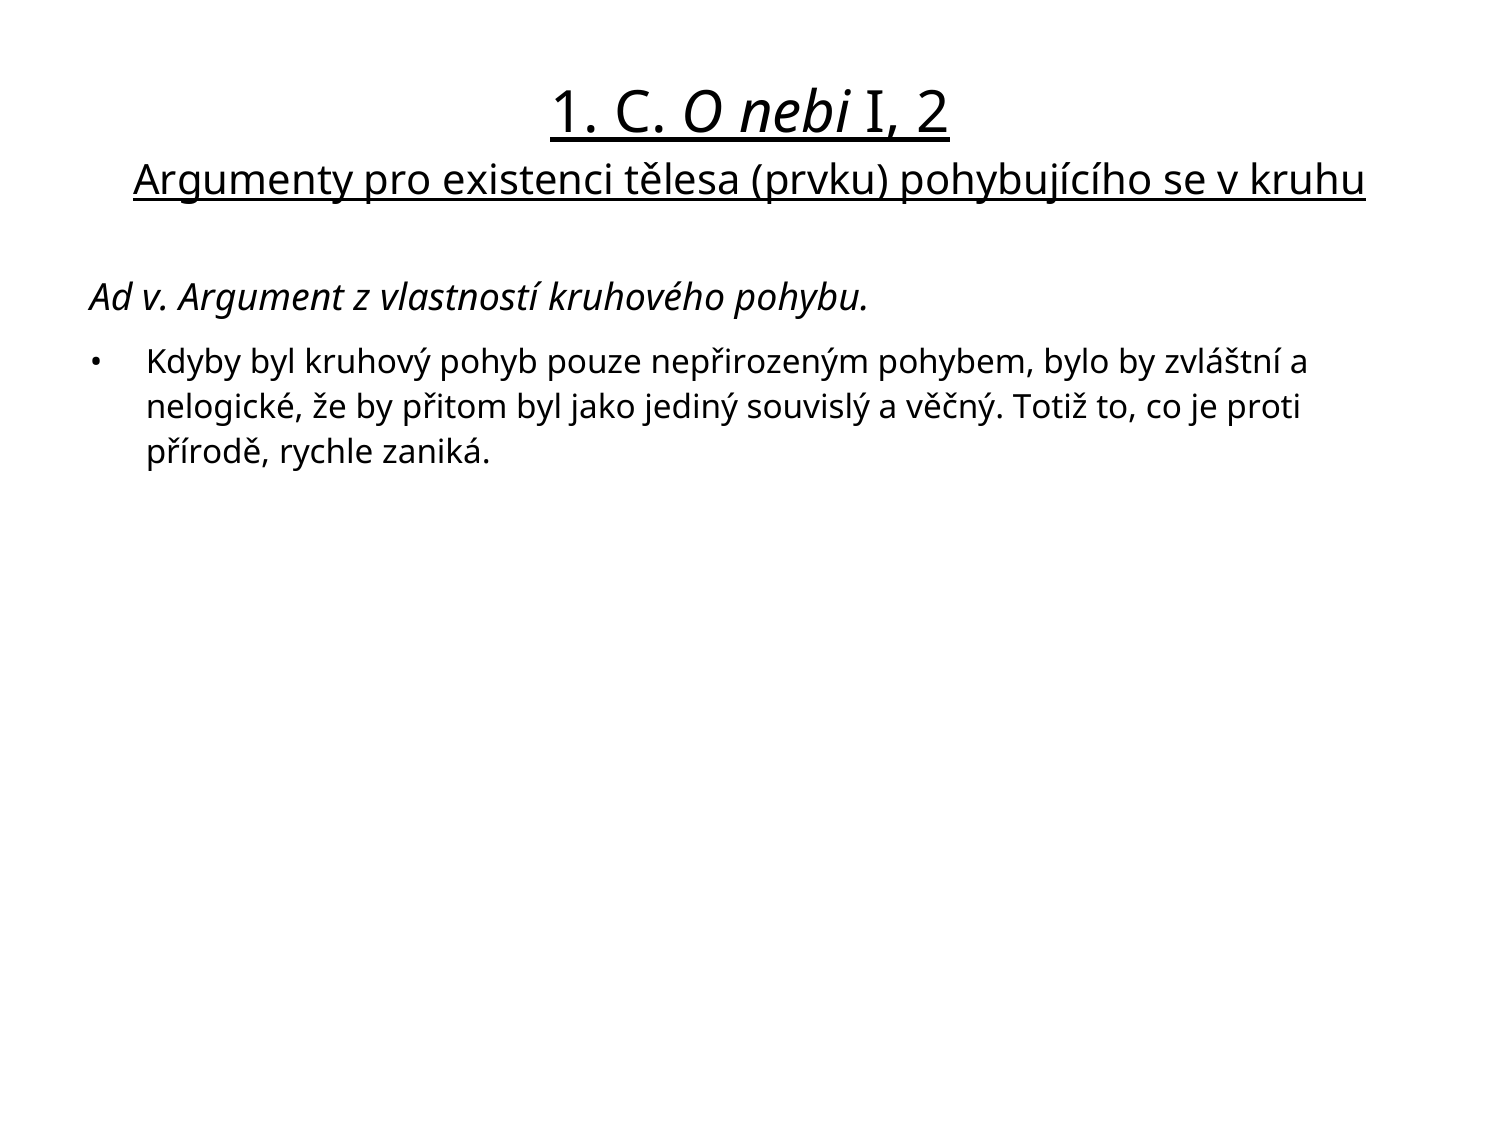

# 1. C. O nebi I, 2 Argumenty pro existenci tělesa (prvku) pohybujícího se v kruhu
Ad v. Argument z vlastností kruhového pohybu.
Kdyby byl kruhový pohyb pouze nepřirozeným pohybem, bylo by zvláštní a nelogické, že by přitom byl jako jediný souvislý a věčný. Totiž to, co je proti přírodě, rychle zaniká.